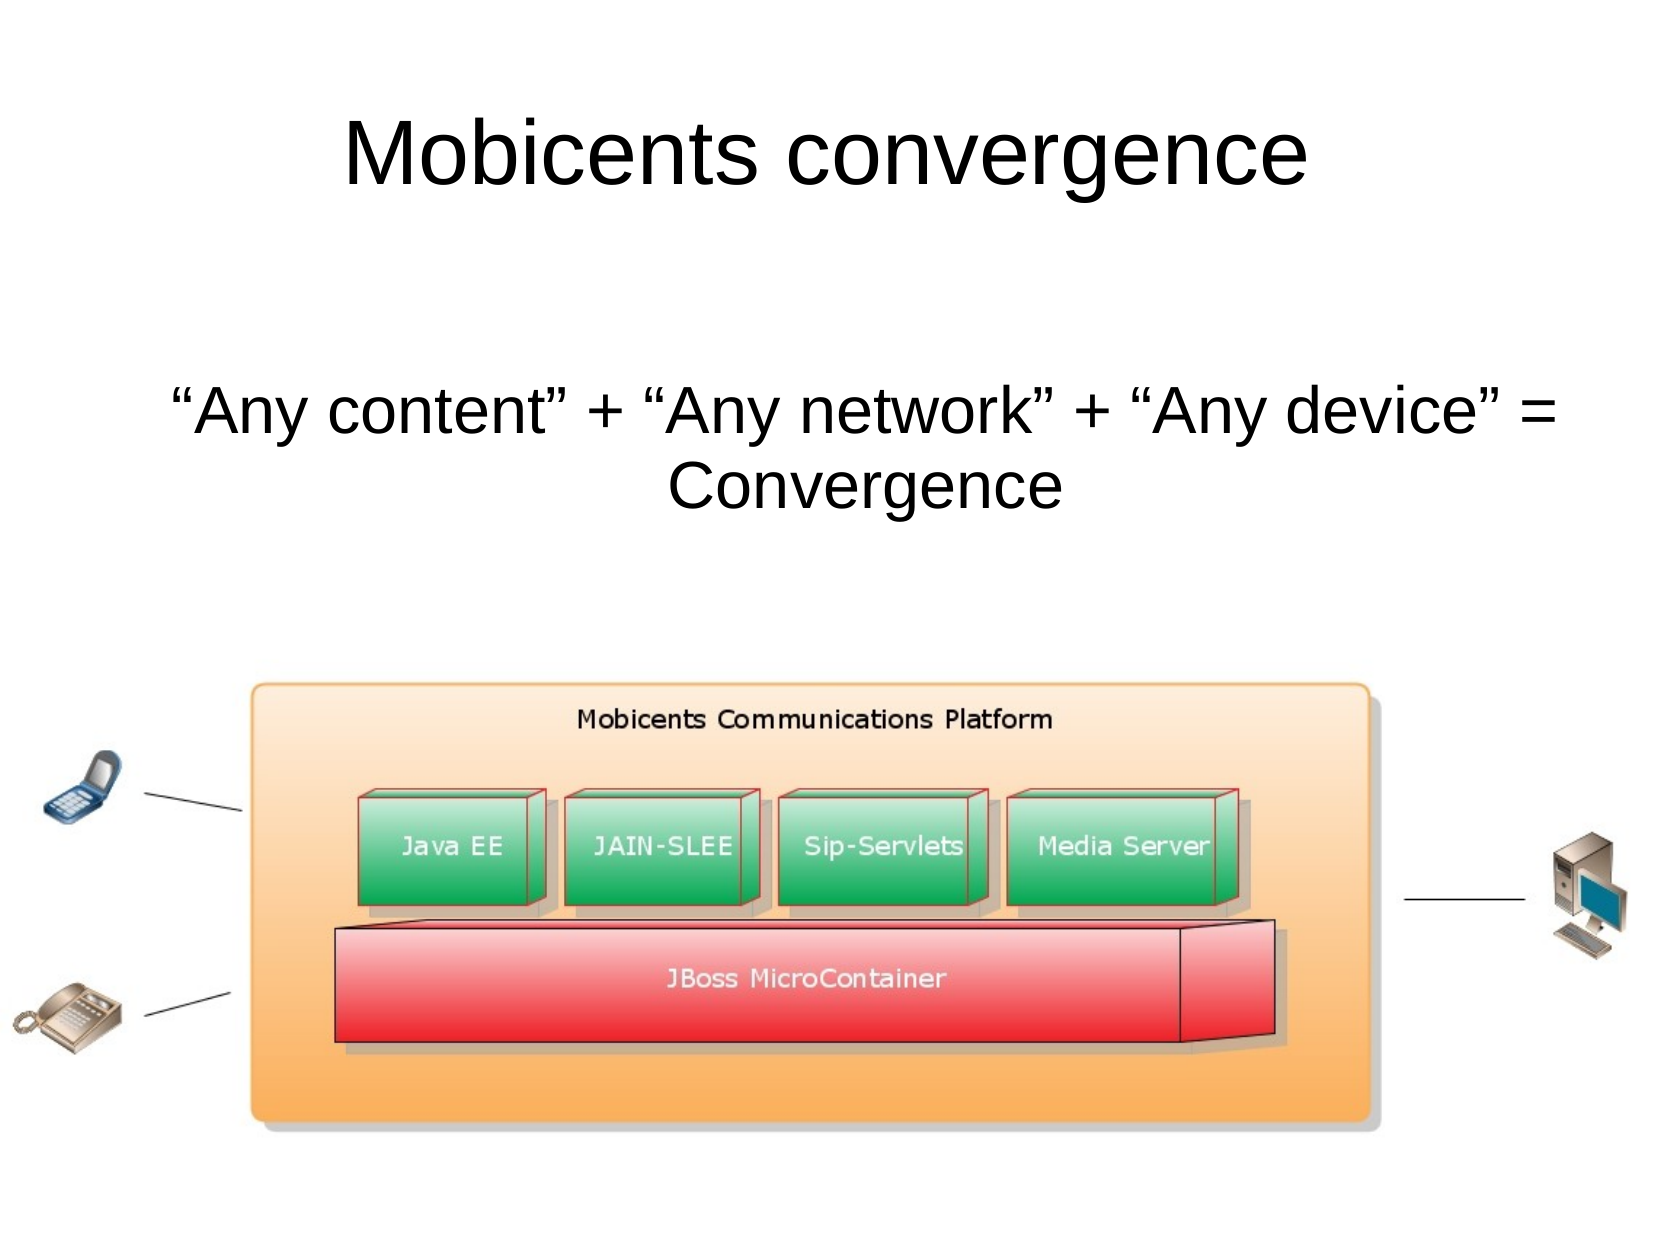

# Mobicents convergence
“Any content” + “Any network” + “Any device” = Convergence